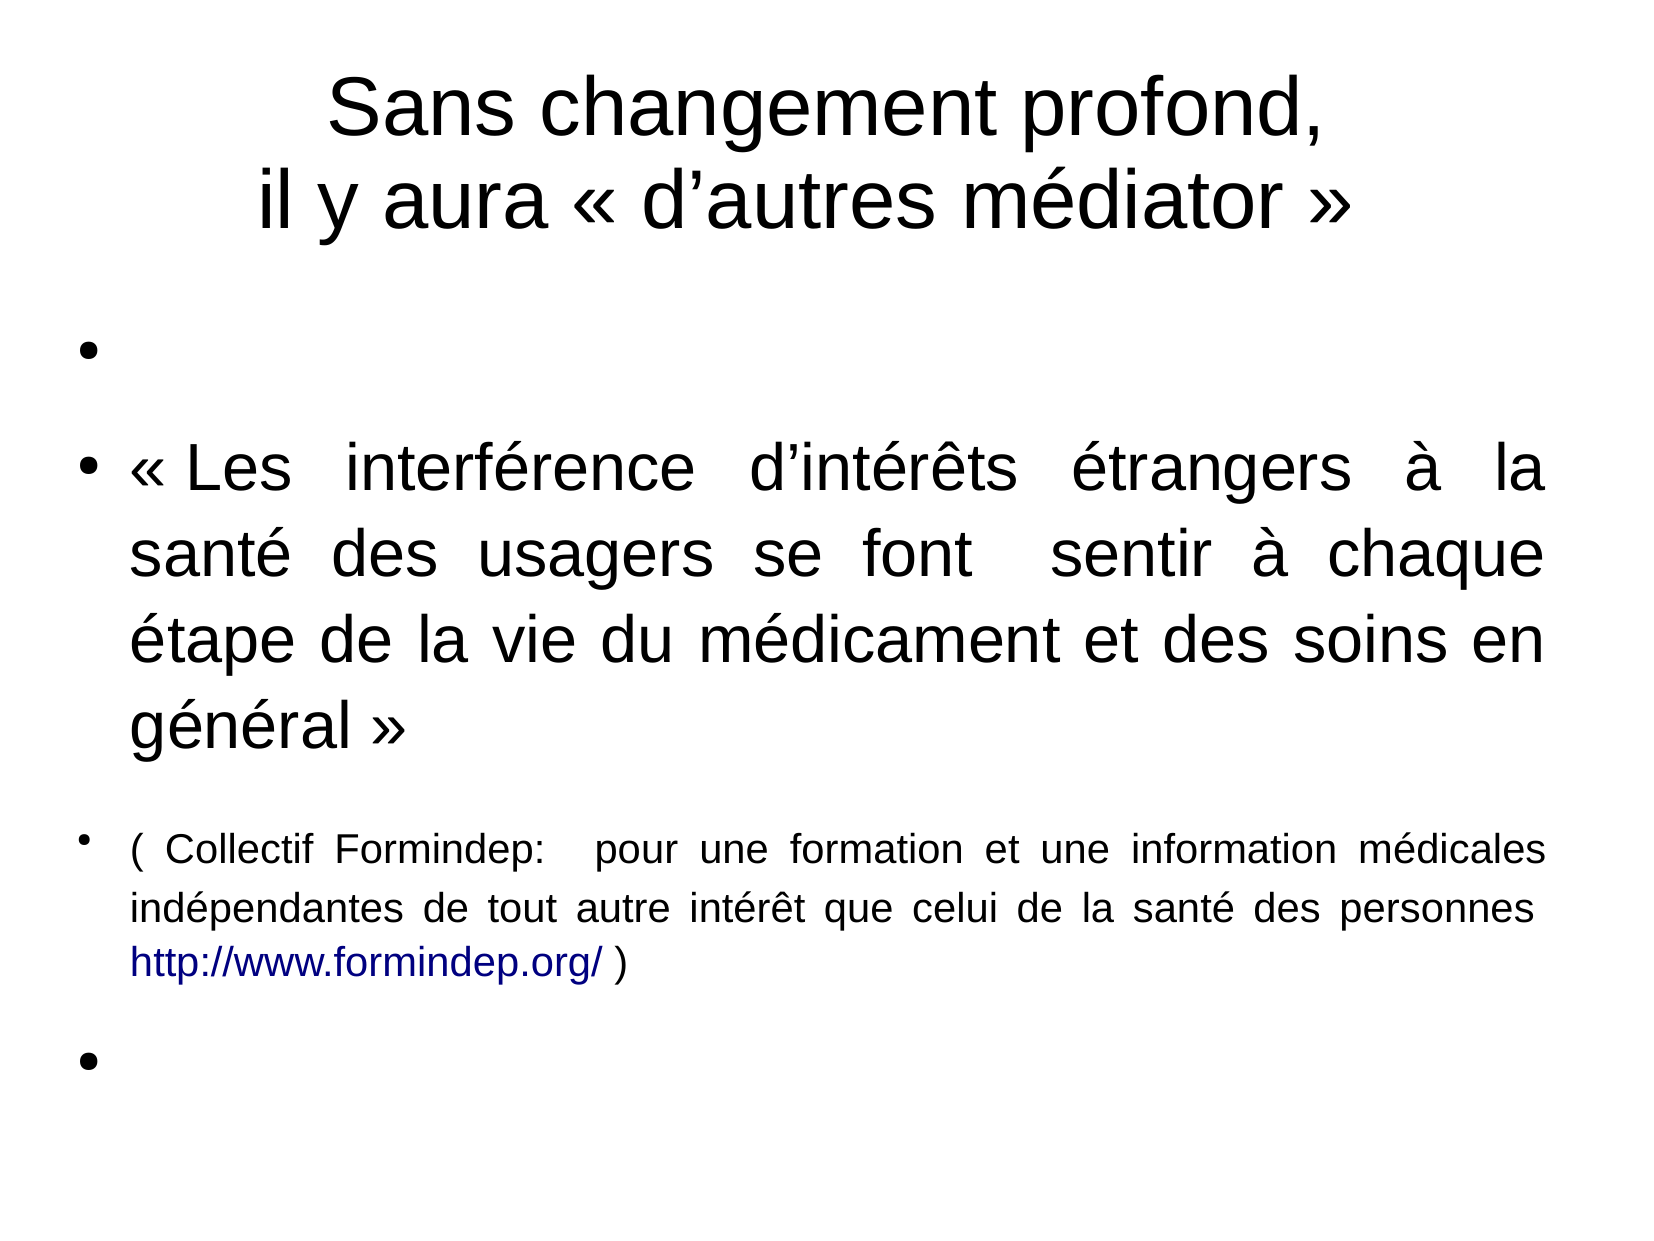

# Sans changement profond, il y aura « d’autres médiator »
« Les interférence d’intérêts étrangers à la santé des usagers se font sentir à chaque étape de la vie du médicament et des soins en général »
( Collectif Formindep: pour une formation et une information médicales indépendantes de tout autre intérêt que celui de la santé des personnes http://www.formindep.org/ )